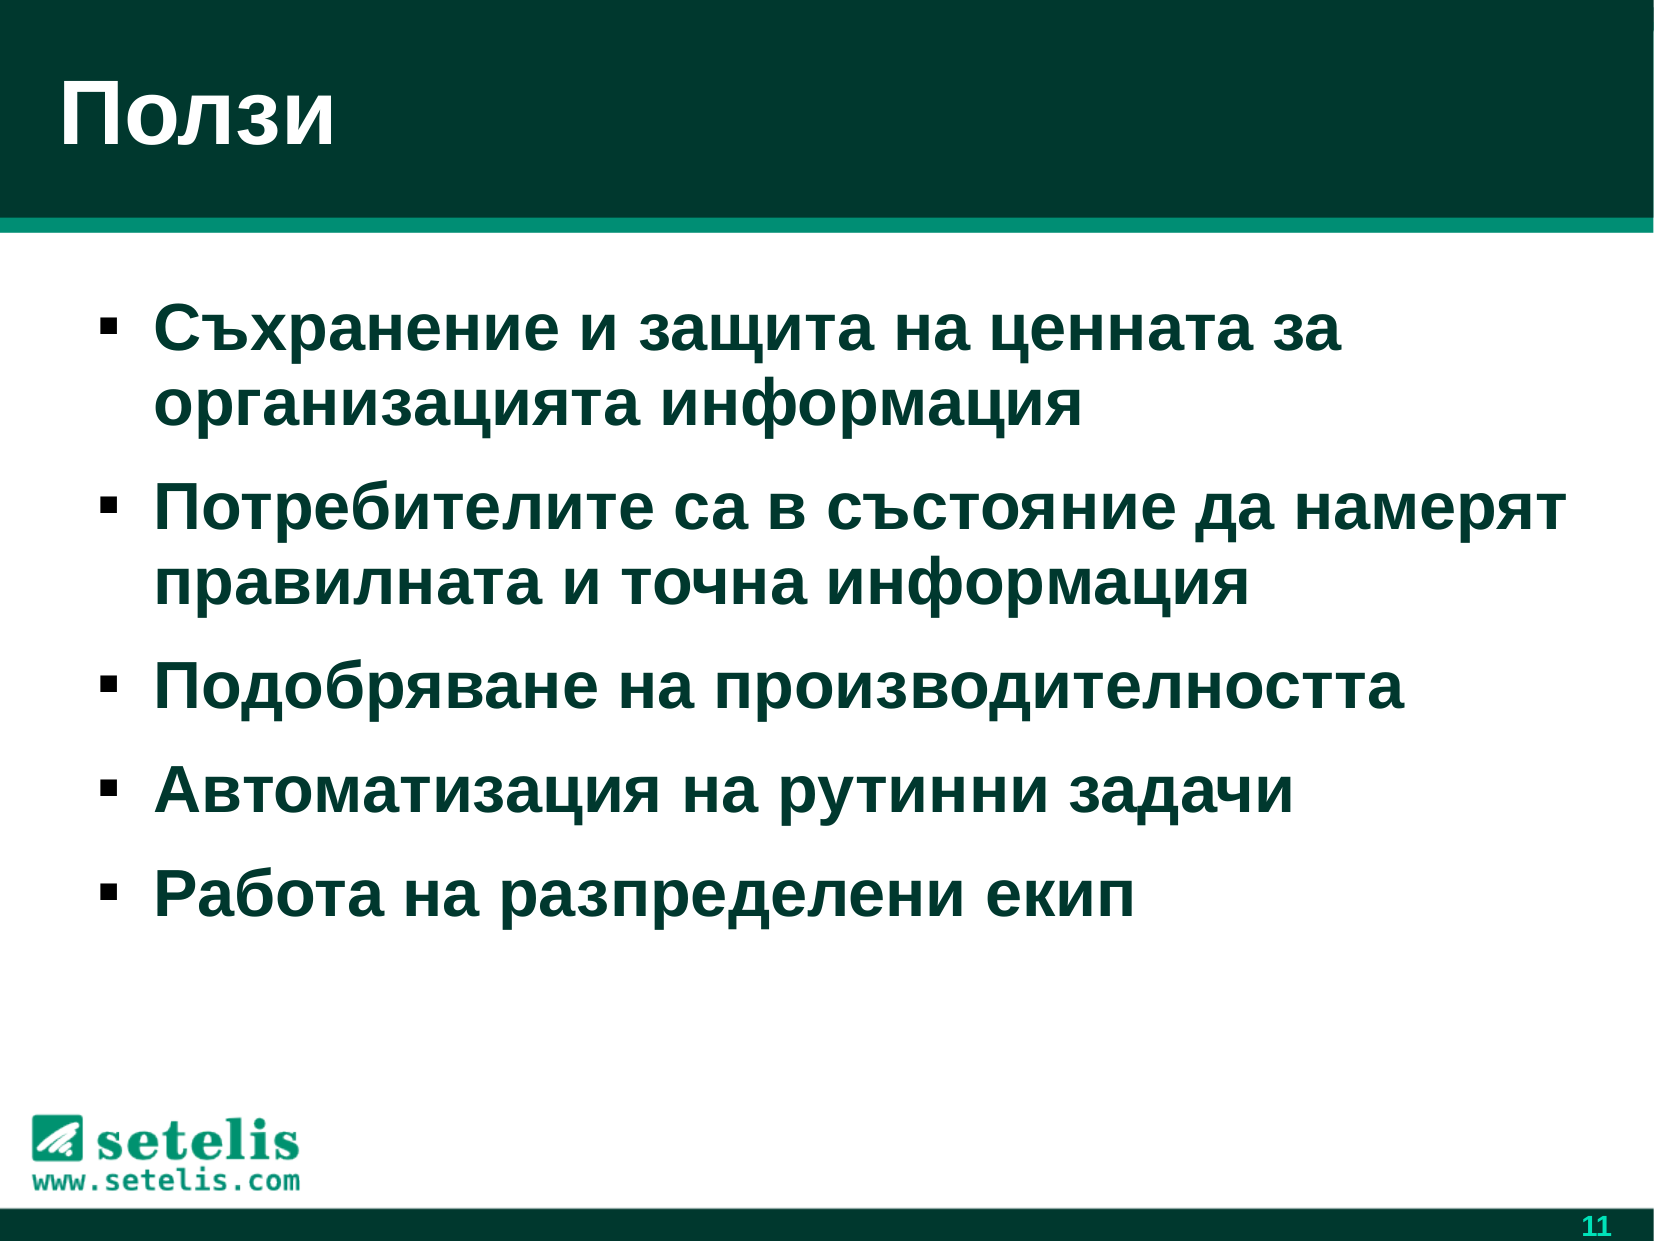

# Ползи
Съхранение и защита на ценната за организацията информация
Потребителите са в състояние да намерят правилната и точна информация
Подобряване на производителността
Автоматизация на рутинни задачи
Работа на разпределени екип
11